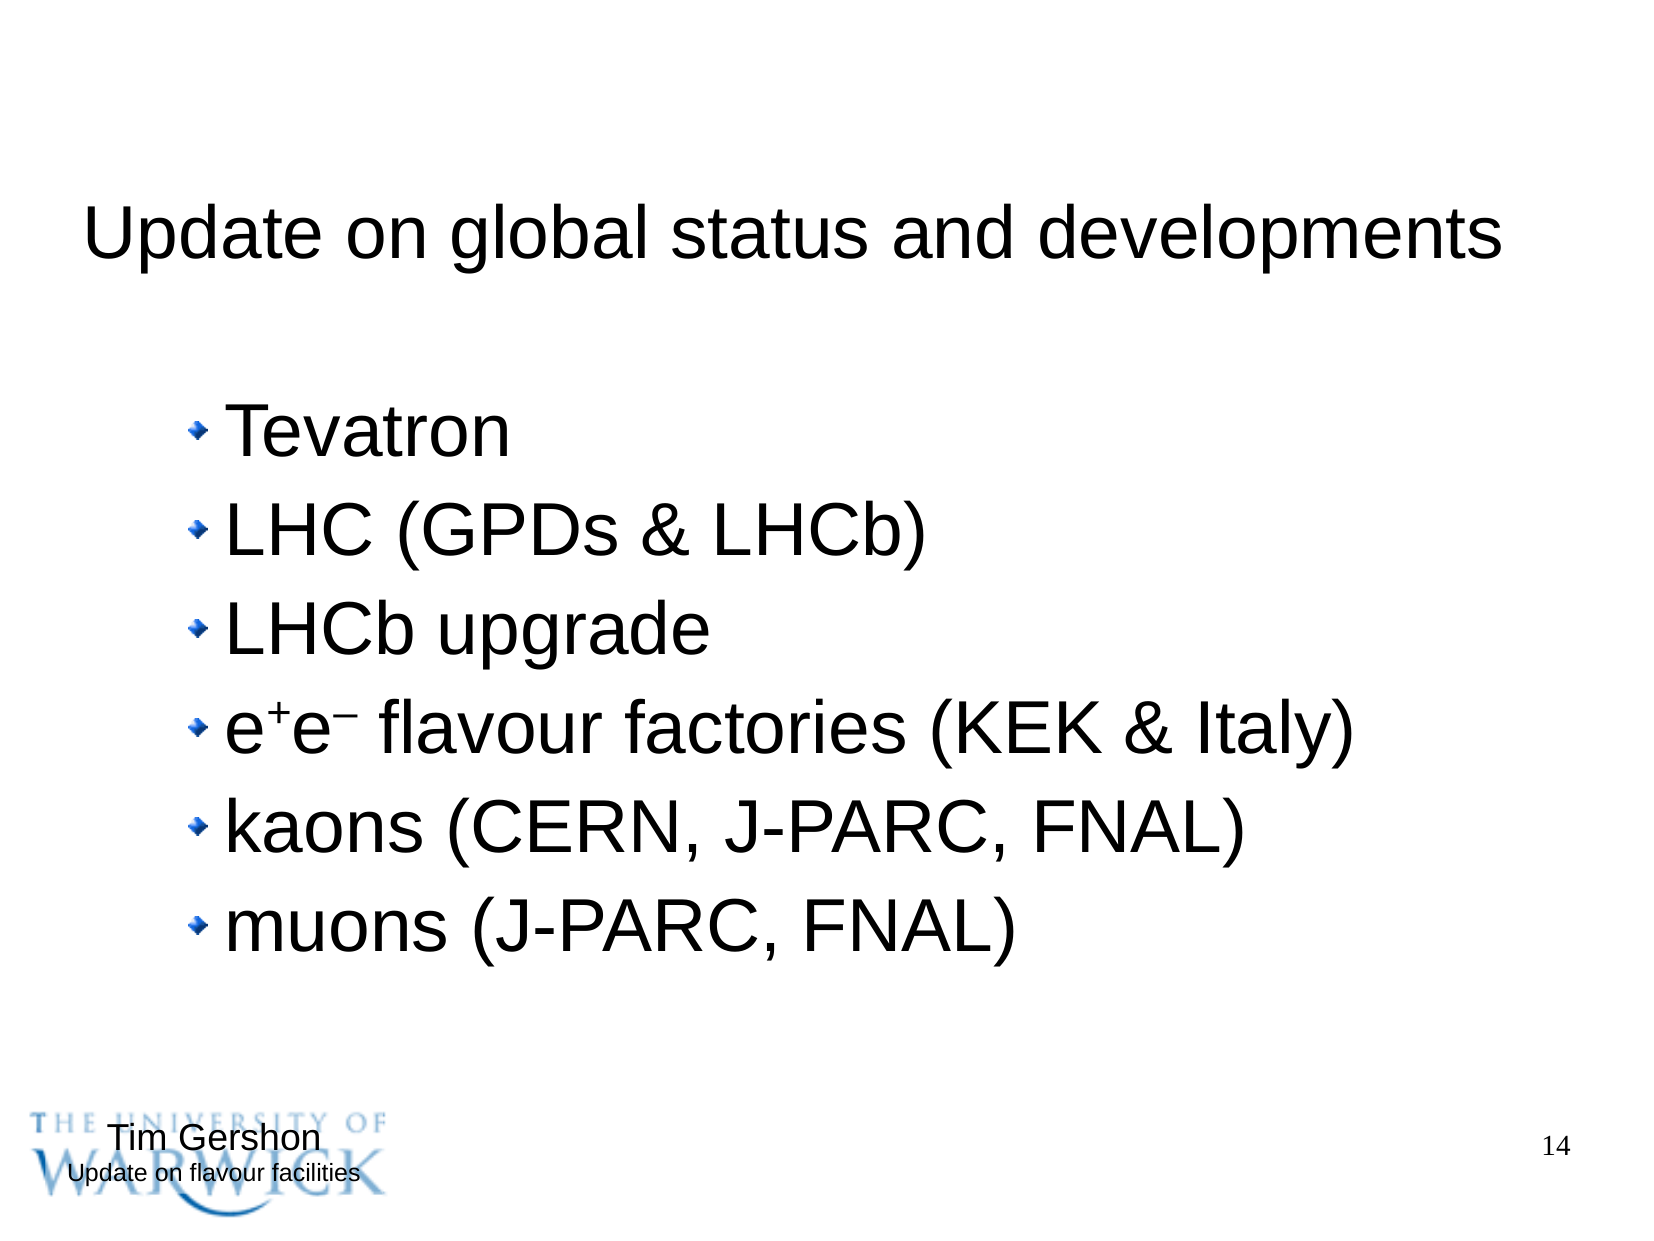

# Update on global status and developments
Tevatron
LHC (GPDs & LHCb)
LHCb upgrade
e+e– flavour factories (KEK & Italy)
kaons (CERN, J-PARC, FNAL)
muons (J-PARC, FNAL)
Tim Gershon
Update on flavour facilities
14